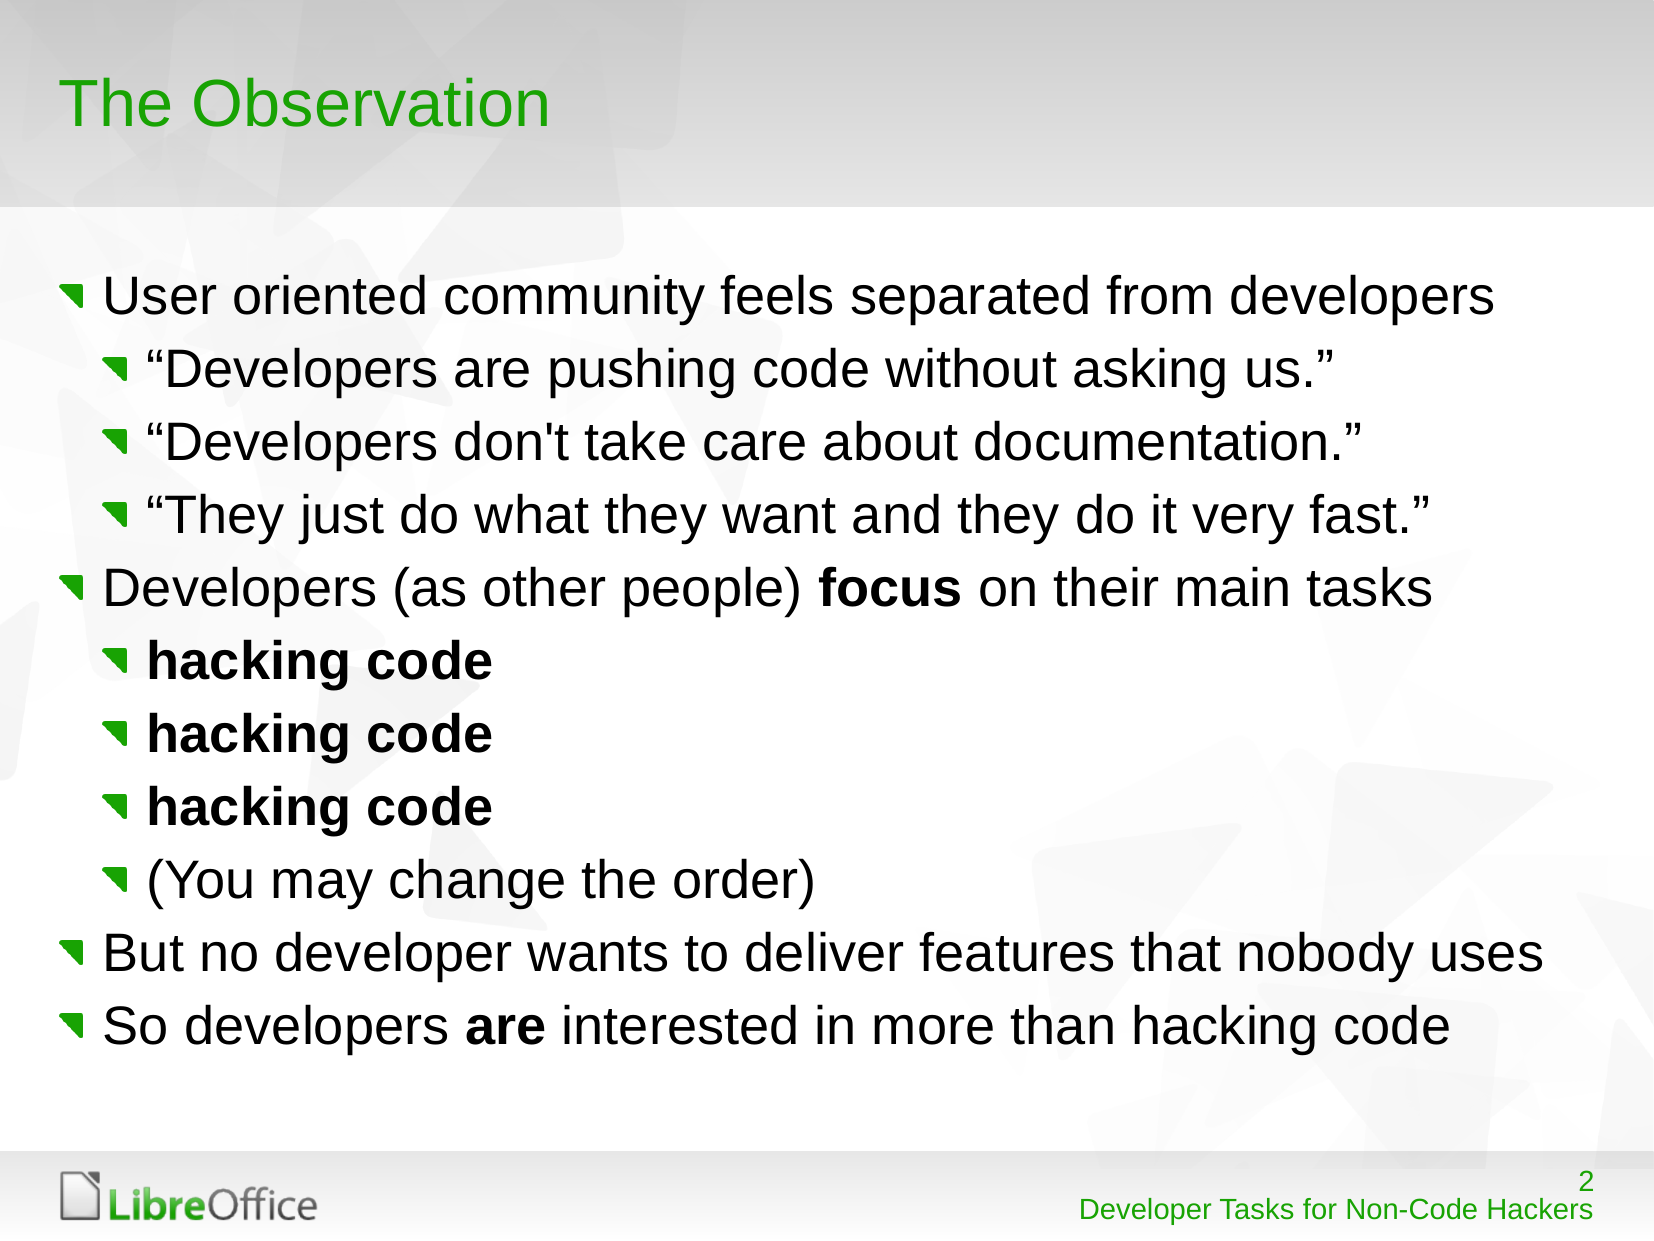

# The Observation
User oriented community feels separated from developers
“Developers are pushing code without asking us.”
“Developers don't take care about documentation.”
“They just do what they want and they do it very fast.”
Developers (as other people) focus on their main tasks
hacking code
hacking code
hacking code
(You may change the order)
But no developer wants to deliver features that nobody uses
So developers are interested in more than hacking code
2
Developer Tasks for Non-Code Hackers